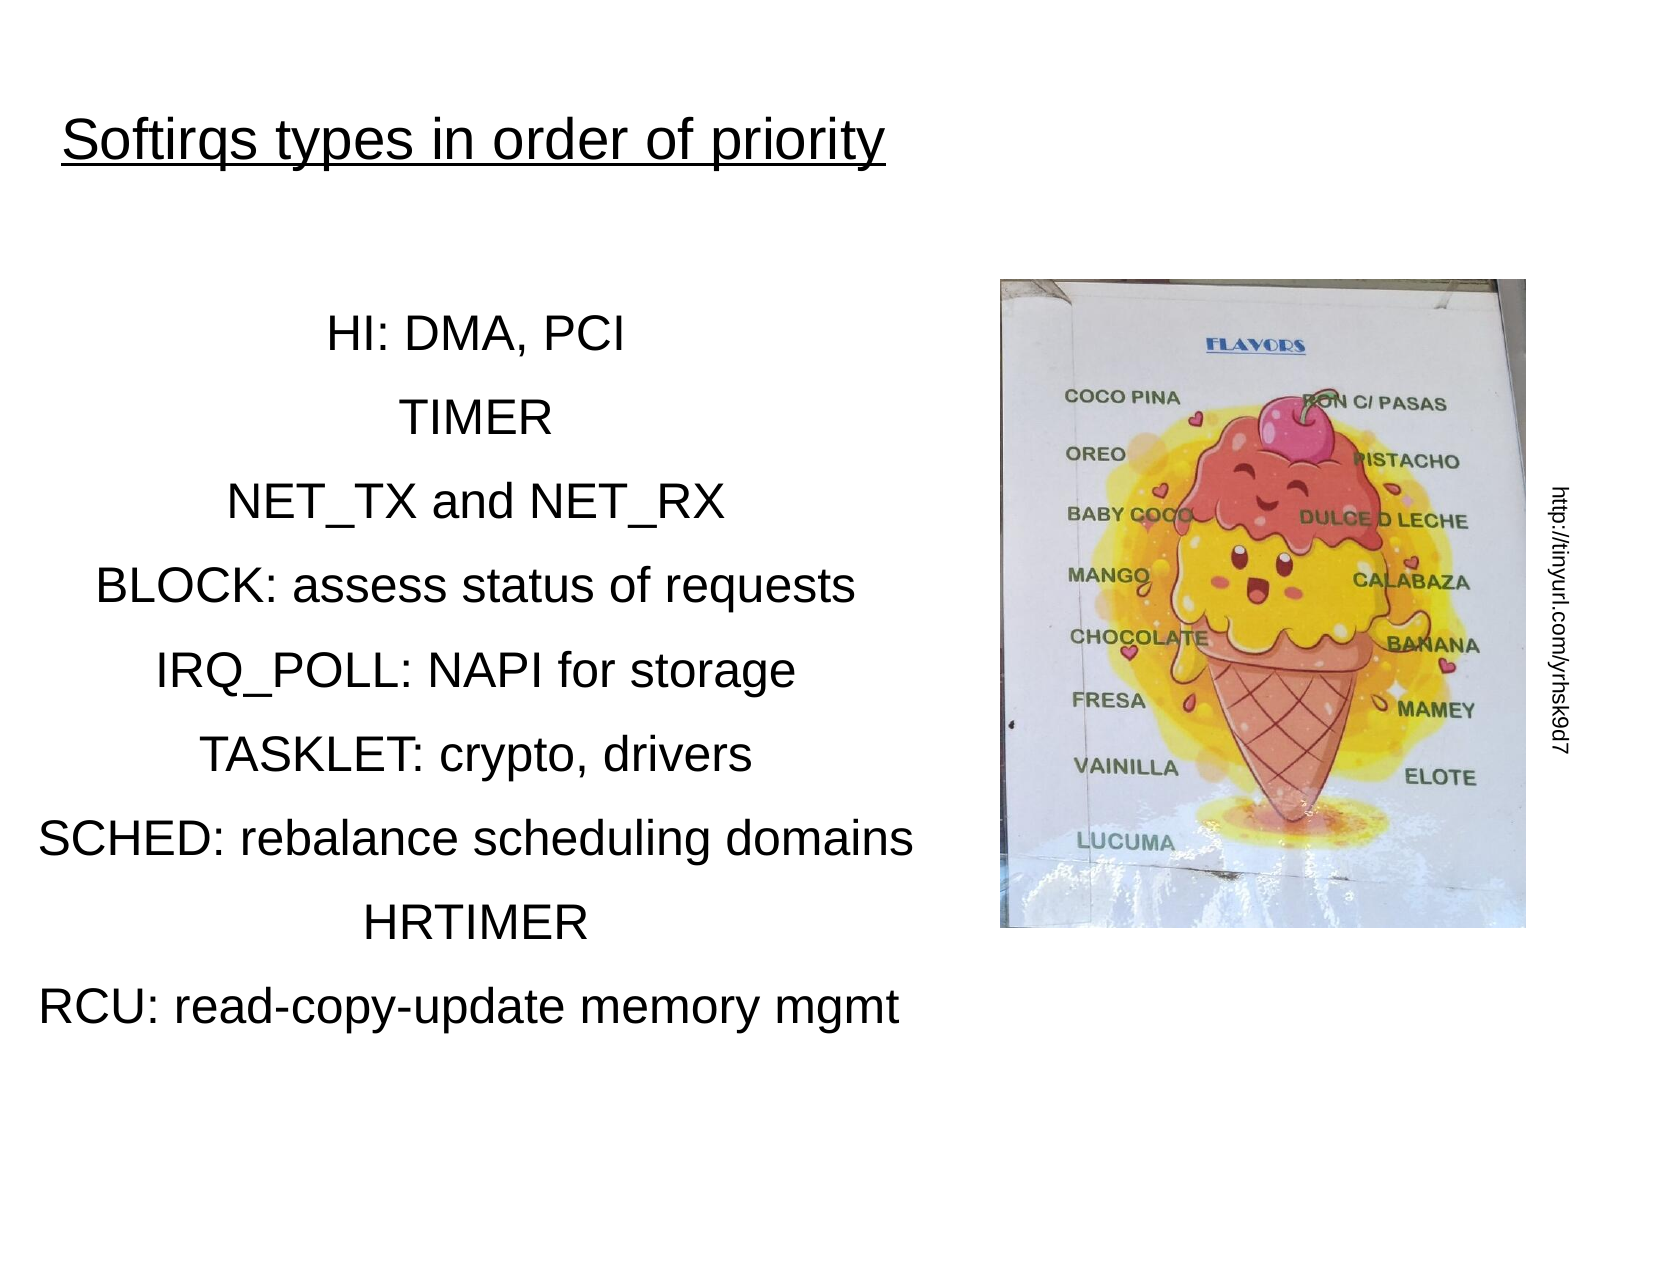

# Softirqs types in order of priority
HI: DMA, PCI
TIMER
NET_TX and NET_RX
BLOCK: assess status of requests
IRQ_POLL: NAPI for storage
TASKLET: crypto, drivers
SCHED: rebalance scheduling domains
HRTIMER
RCU: read-copy-update memory mgmt
http://tinyurl.com/yrhsk9d7